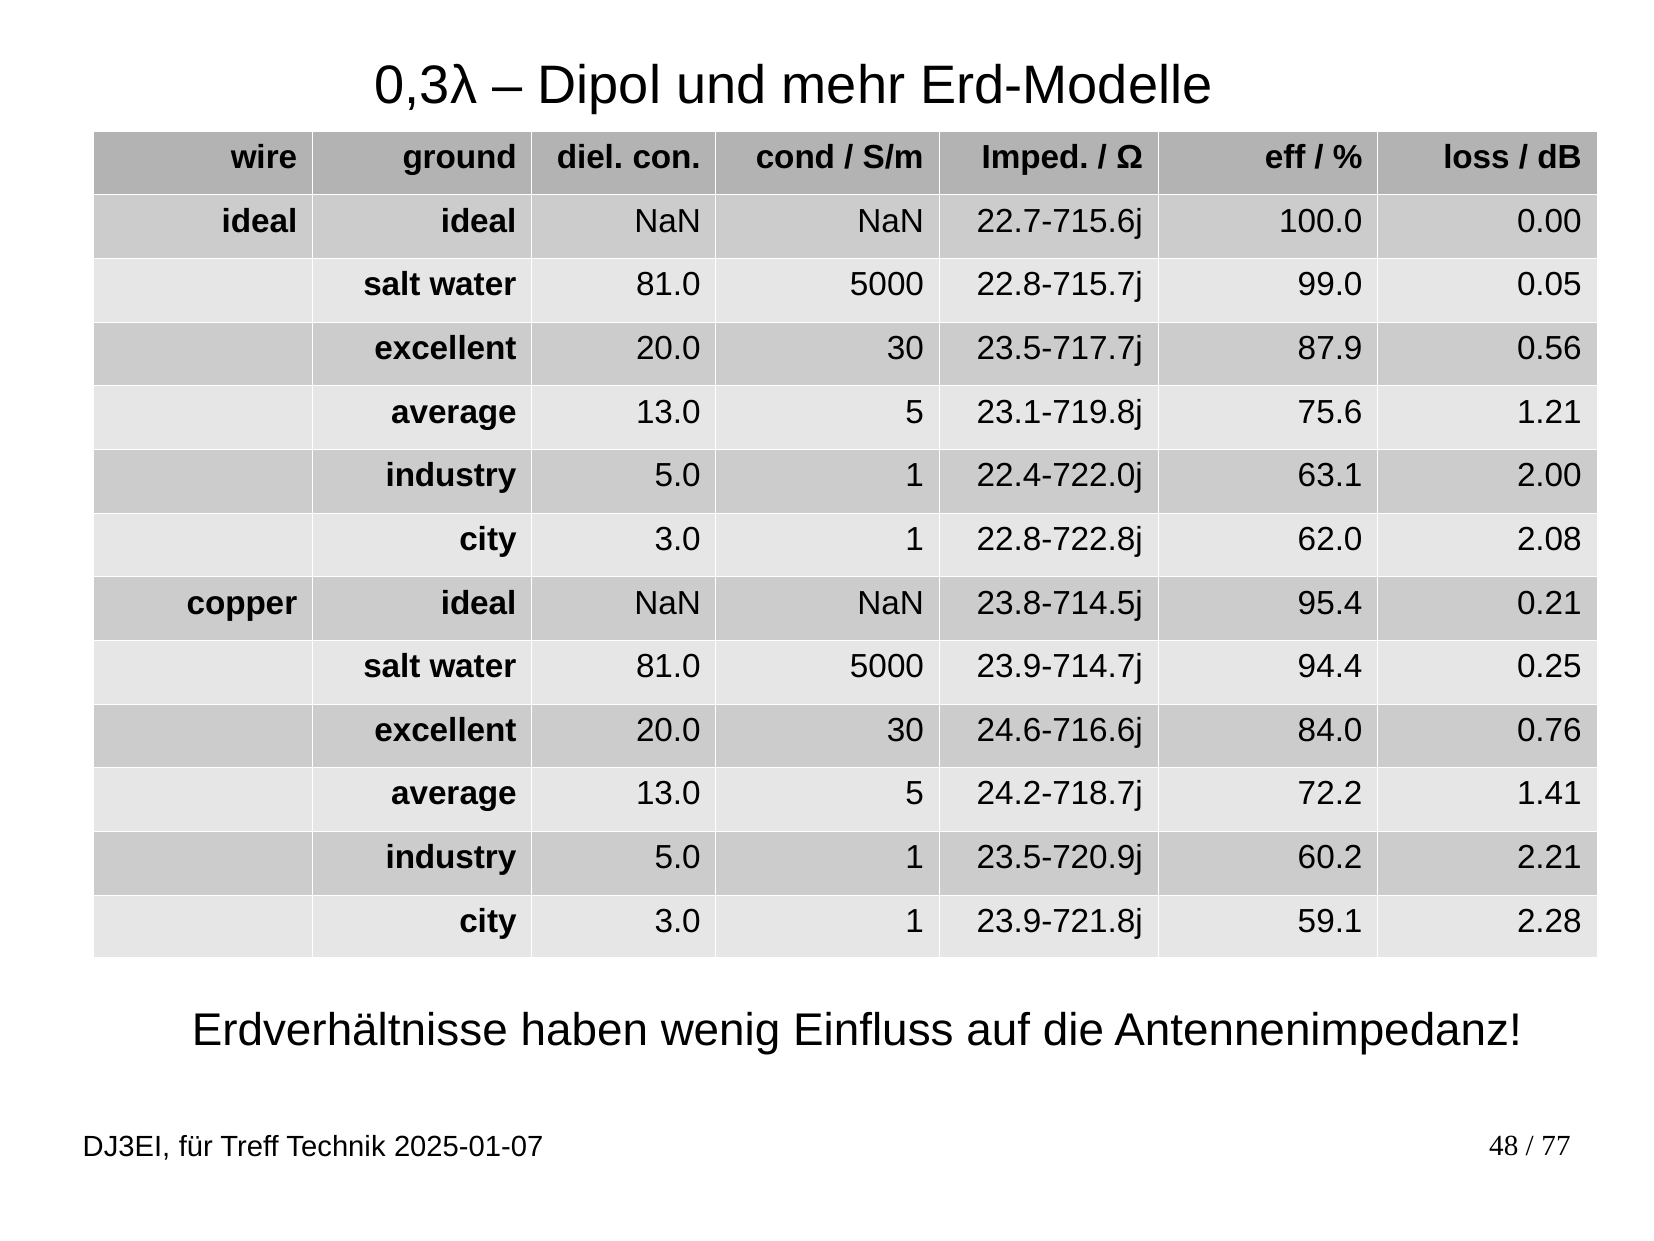

0,3λ – Dipol und mehr Erd-Modelle
| wire | ground | diel. con. | cond / S/m | Imped. / Ω | eff / % | loss / dB |
| --- | --- | --- | --- | --- | --- | --- |
| ideal | ideal | NaN | NaN | 22.7-715.6j | 100.0 | 0.00 |
| | salt water | 81.0 | 5000 | 22.8-715.7j | 99.0 | 0.05 |
| | excellent | 20.0 | 30 | 23.5-717.7j | 87.9 | 0.56 |
| | average | 13.0 | 5 | 23.1-719.8j | 75.6 | 1.21 |
| | industry | 5.0 | 1 | 22.4-722.0j | 63.1 | 2.00 |
| | city | 3.0 | 1 | 22.8-722.8j | 62.0 | 2.08 |
| copper | ideal | NaN | NaN | 23.8-714.5j | 95.4 | 0.21 |
| | salt water | 81.0 | 5000 | 23.9-714.7j | 94.4 | 0.25 |
| | excellent | 20.0 | 30 | 24.6-716.6j | 84.0 | 0.76 |
| | average | 13.0 | 5 | 24.2-718.7j | 72.2 | 1.41 |
| | industry | 5.0 | 1 | 23.5-720.9j | 60.2 | 2.21 |
| | city | 3.0 | 1 | 23.9-721.8j | 59.1 | 2.28 |
Erdverhältnisse haben wenig Einfluss auf die Antennenimpedanz!
48